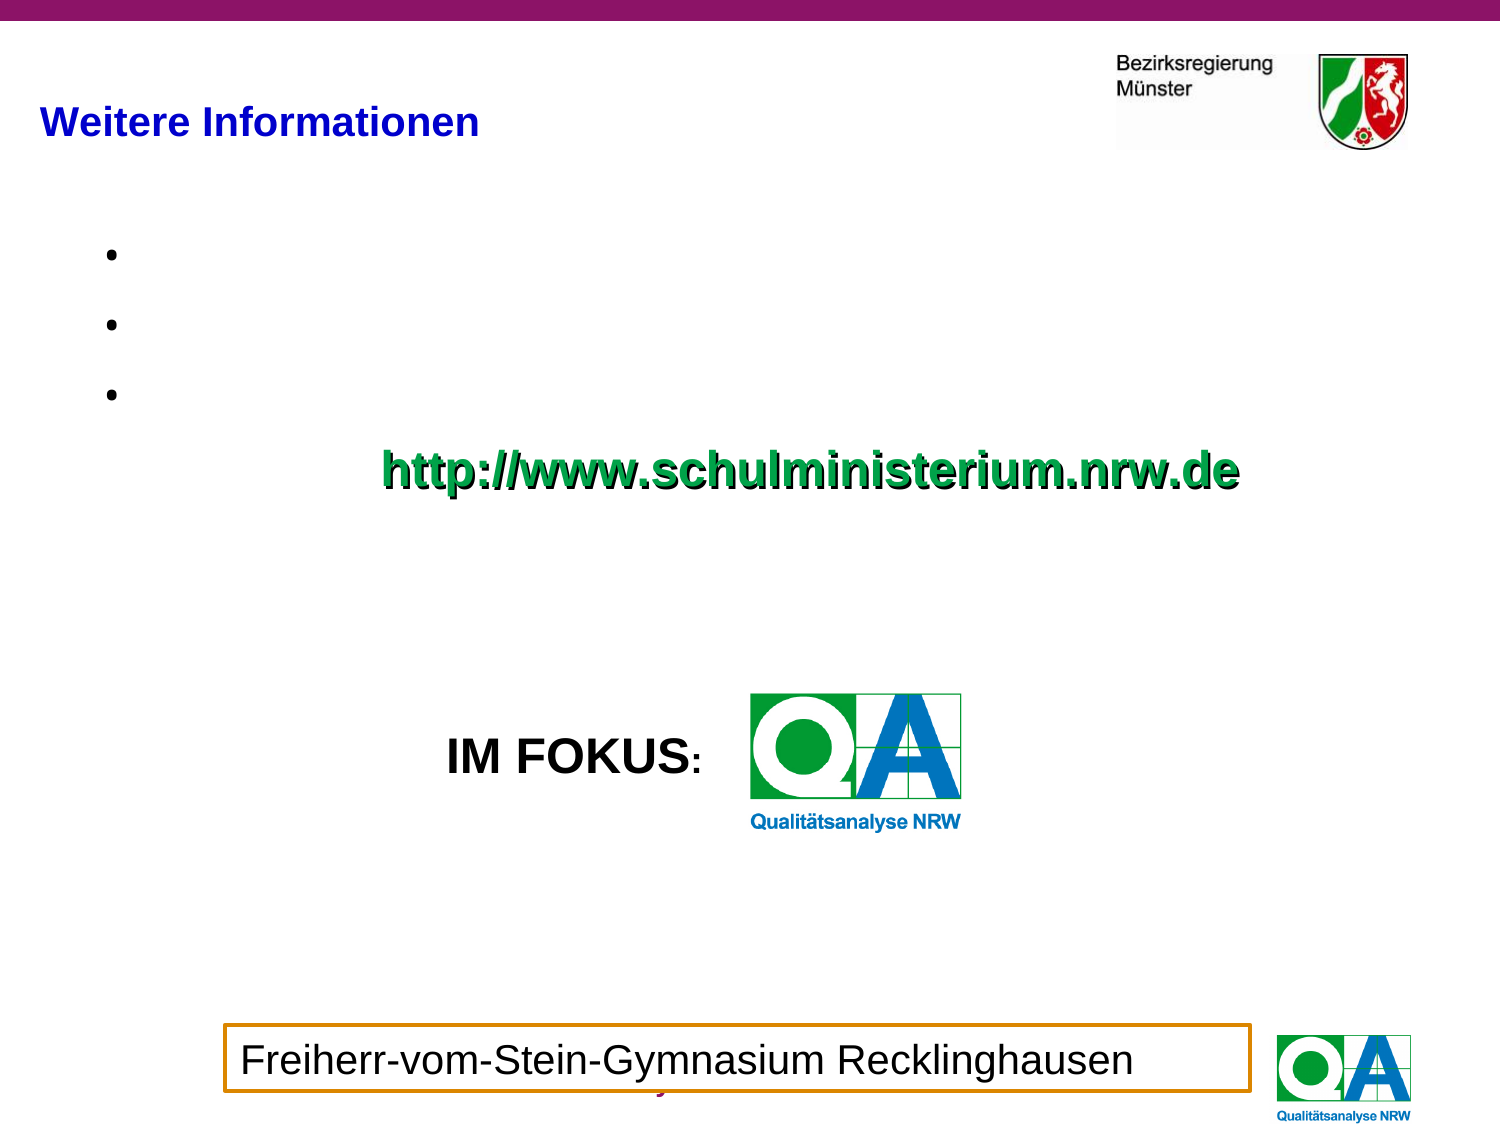

# Weitere Informationen
 http://www.schulministerium.nrw.de
IM FOKUS:
Freiherr-vom-Stein-Gymnasium Recklinghausen